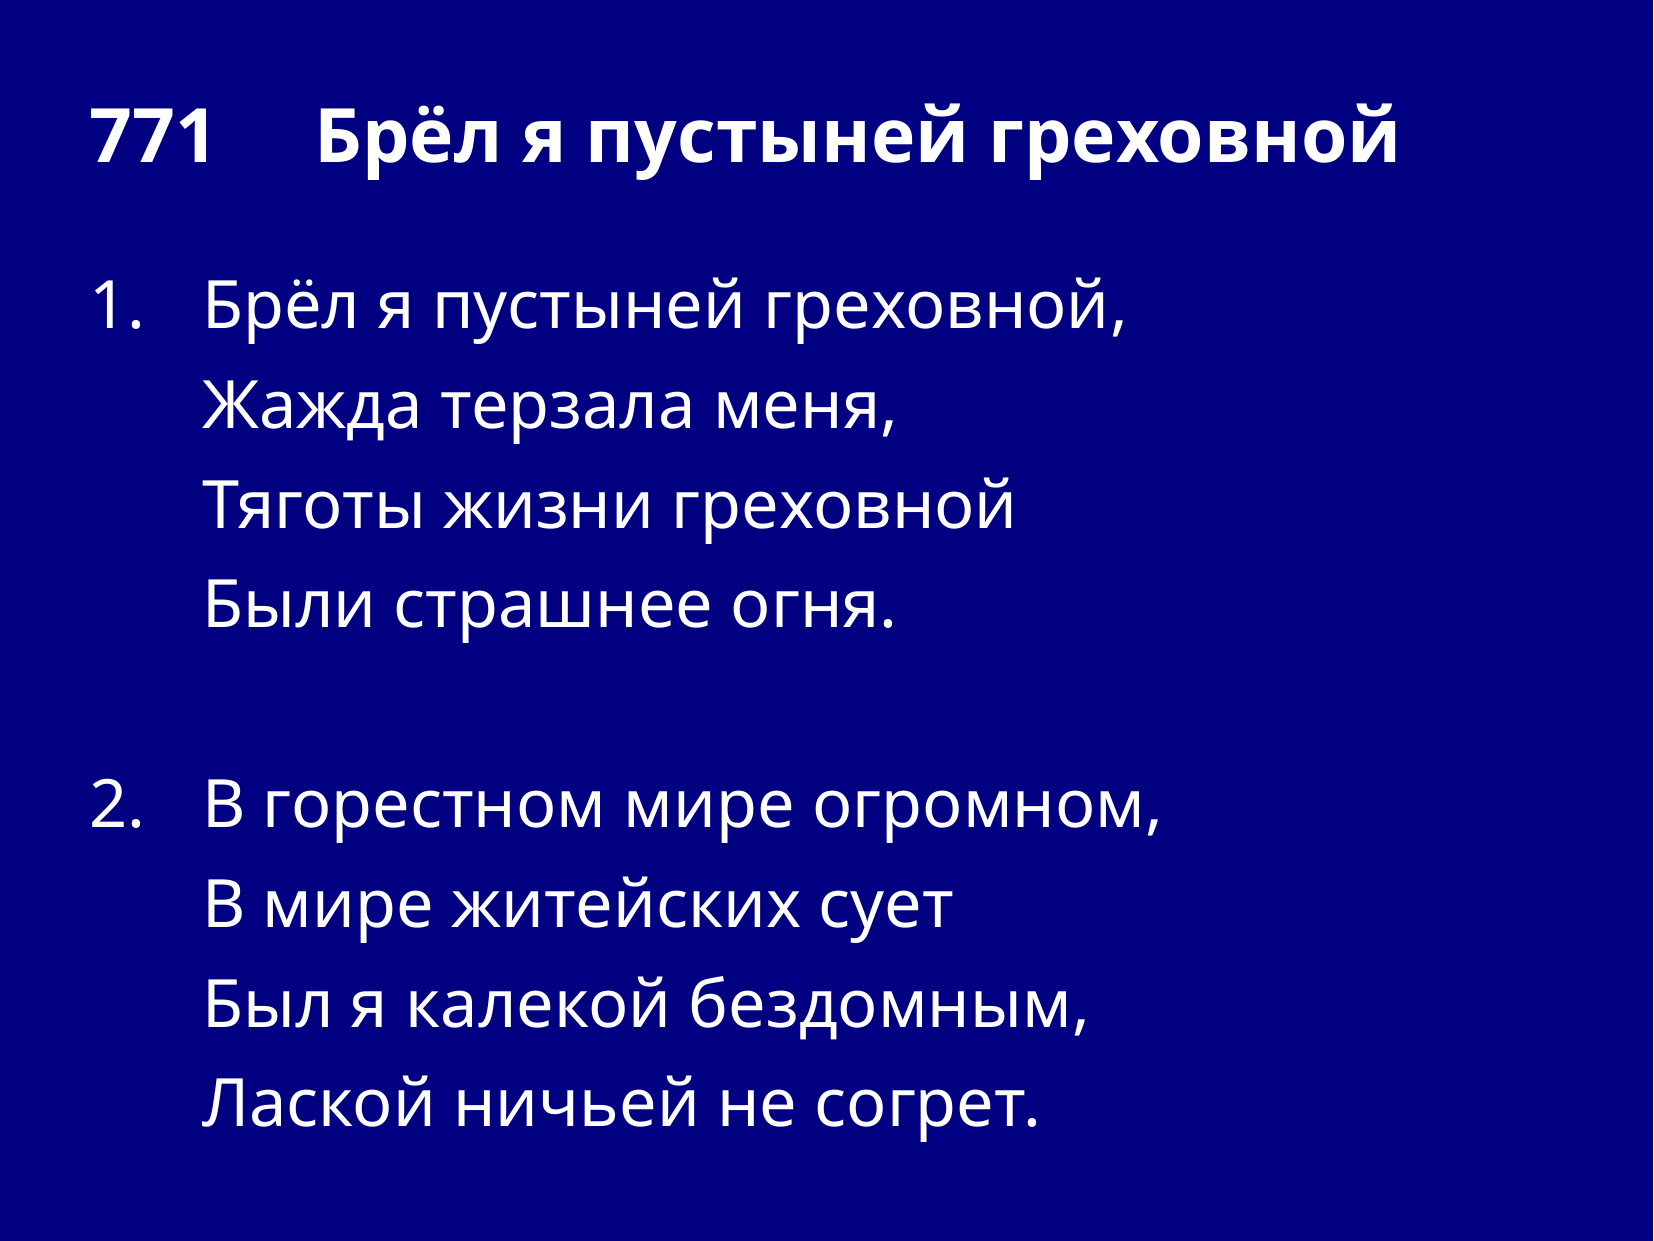

771	Брёл я пустыней греховной
1.	Брёл я пустыней греховной,
	Жажда терзала меня,
	Тяготы жизни греховной
	Были страшнее огня.
2.	В горестном мире огромном,
	В мире житейских сует
	Был я калекой бездомным,
	Лаской ничьей не согрет.